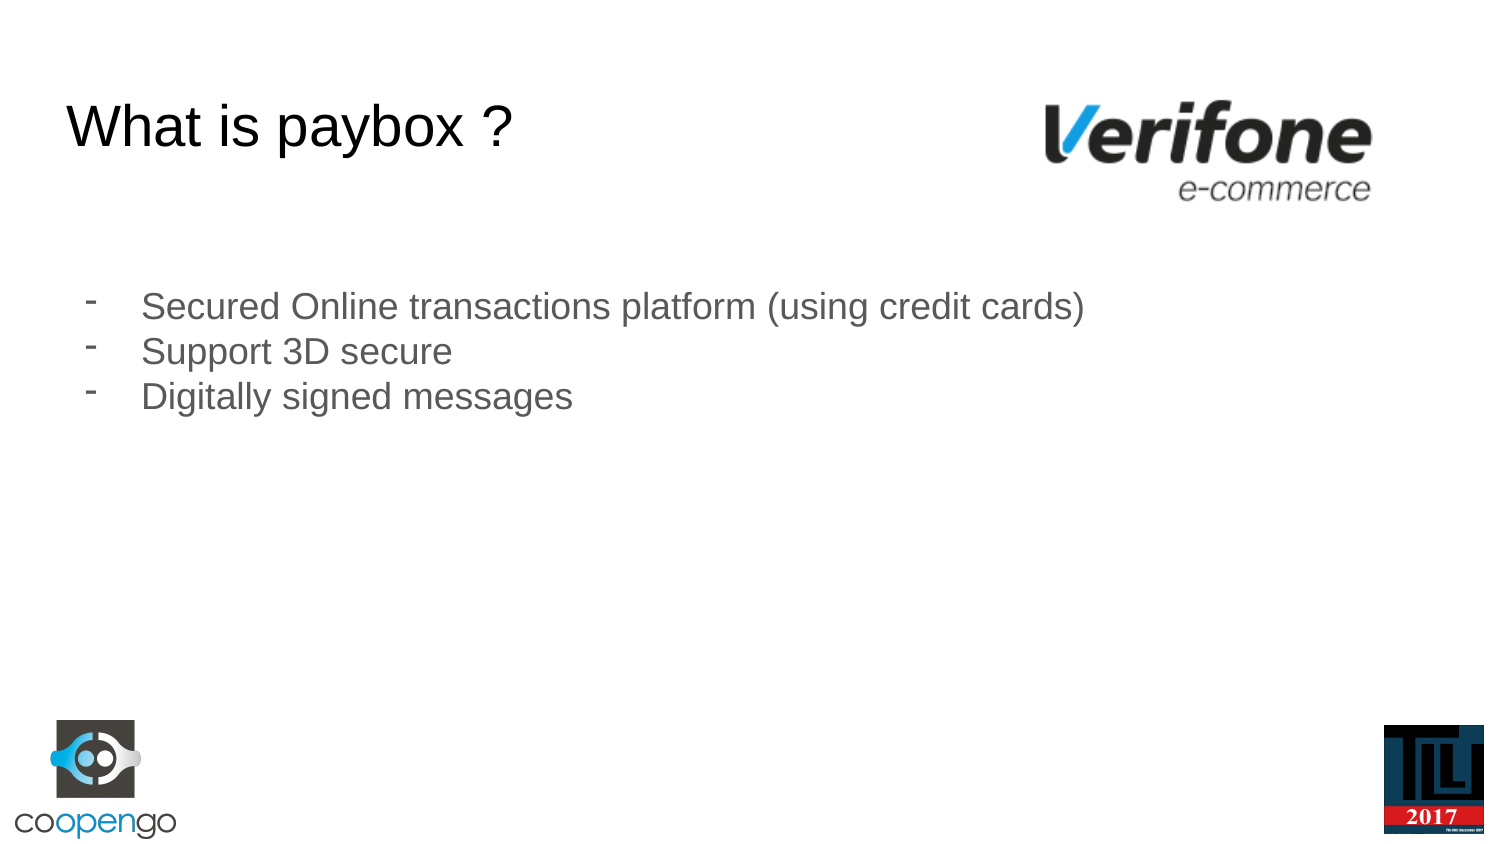

# What is paybox ?
Secured Online transactions platform (using credit cards)
Support 3D secure
Digitally signed messages